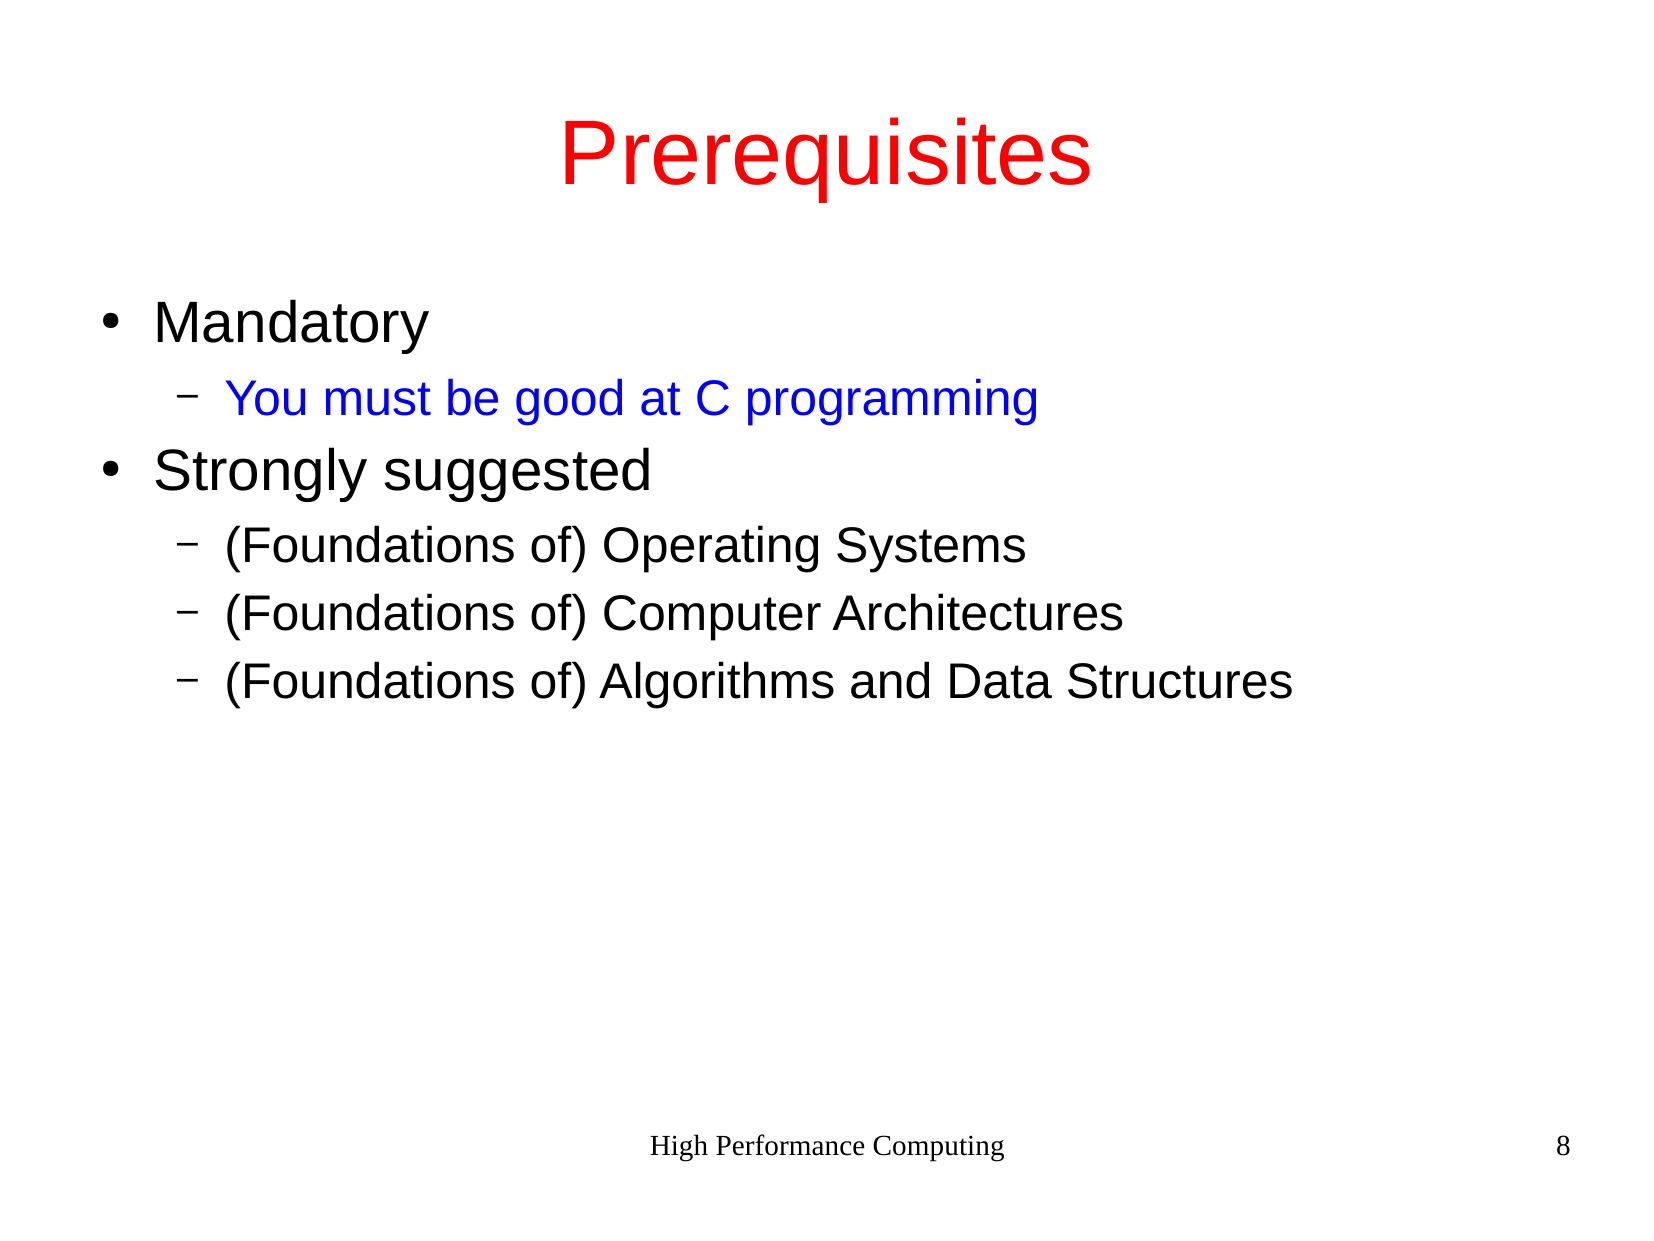

# Prerequisites
Mandatory
You must be good at C programming
Strongly suggested
(Foundations of) Operating Systems
(Foundations of) Computer Architectures
(Foundations of) Algorithms and Data Structures
High Performance Computing
8